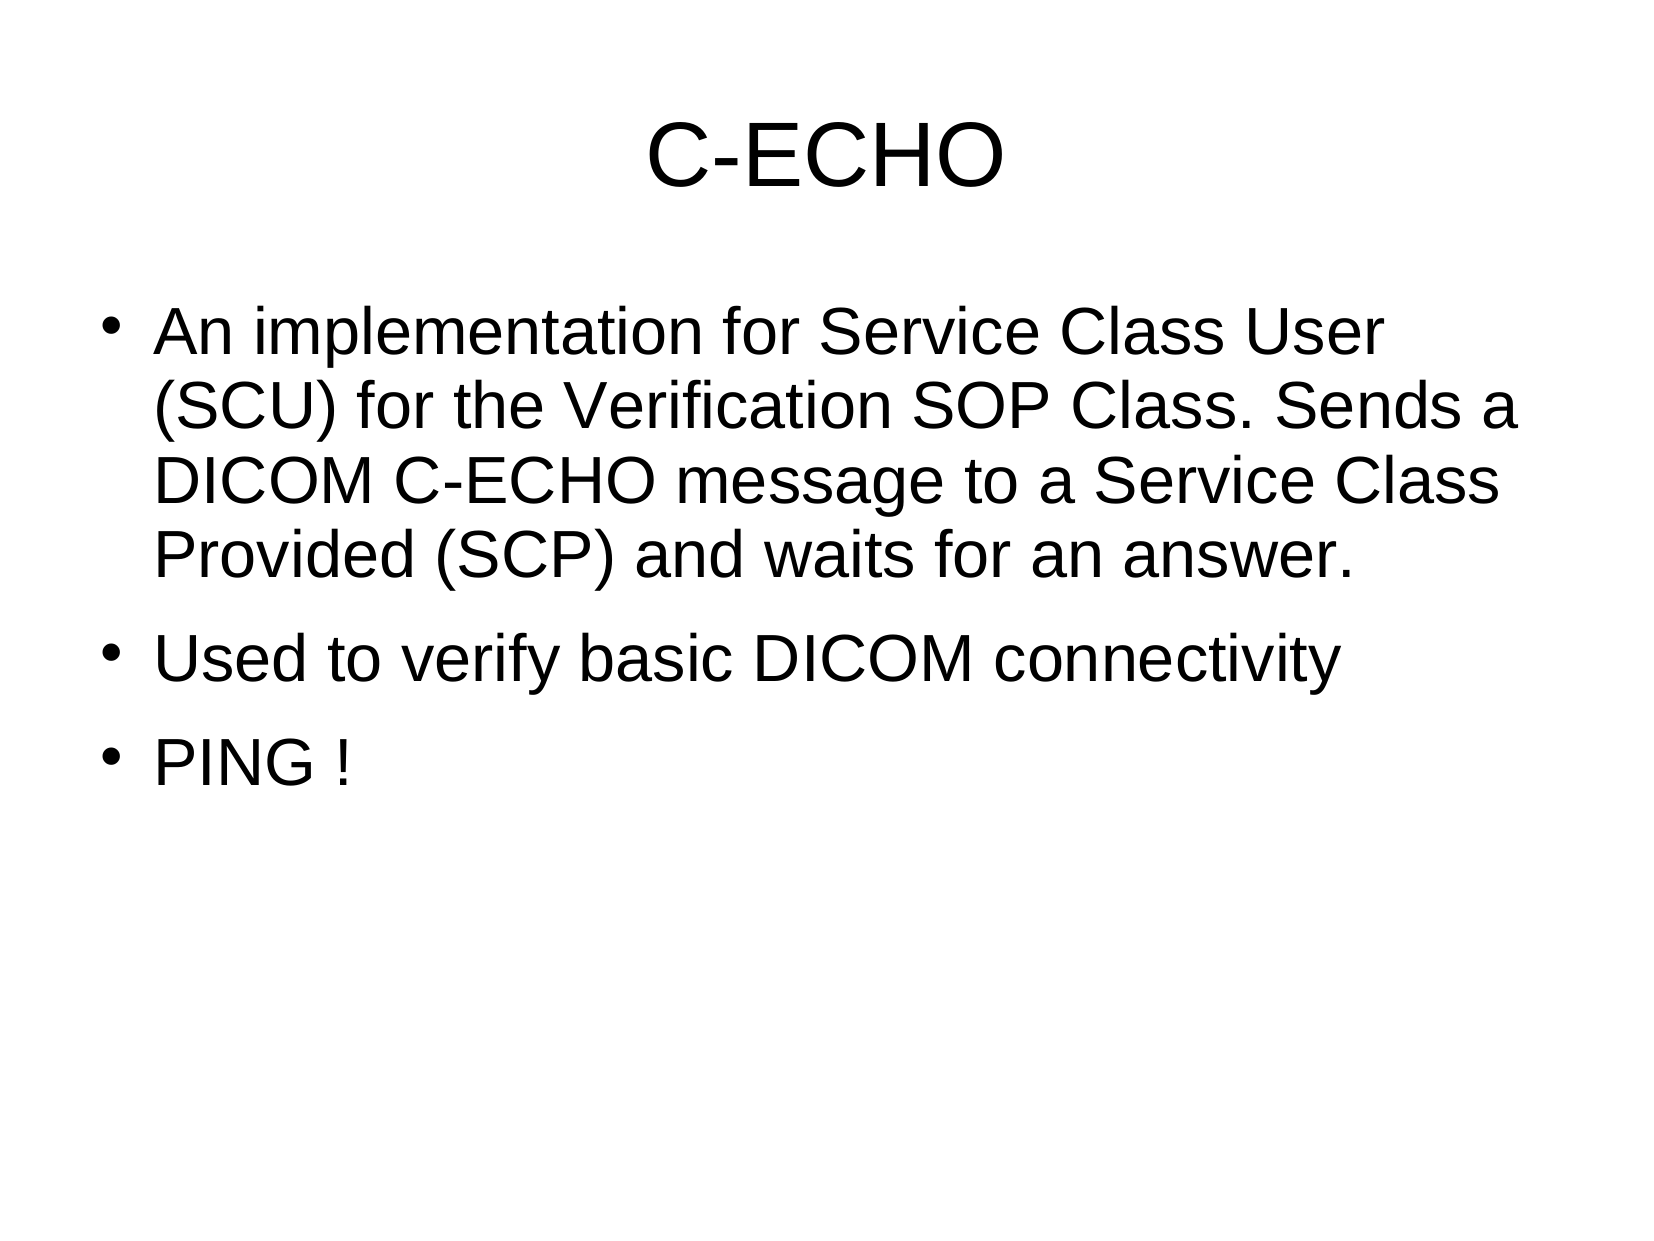

# C-ECHO
An implementation for Service Class User (SCU) for the Verification SOP Class. Sends a DICOM C-ECHO message to a Service Class Provided (SCP) and waits for an answer.
Used to verify basic DICOM connectivity
PING !